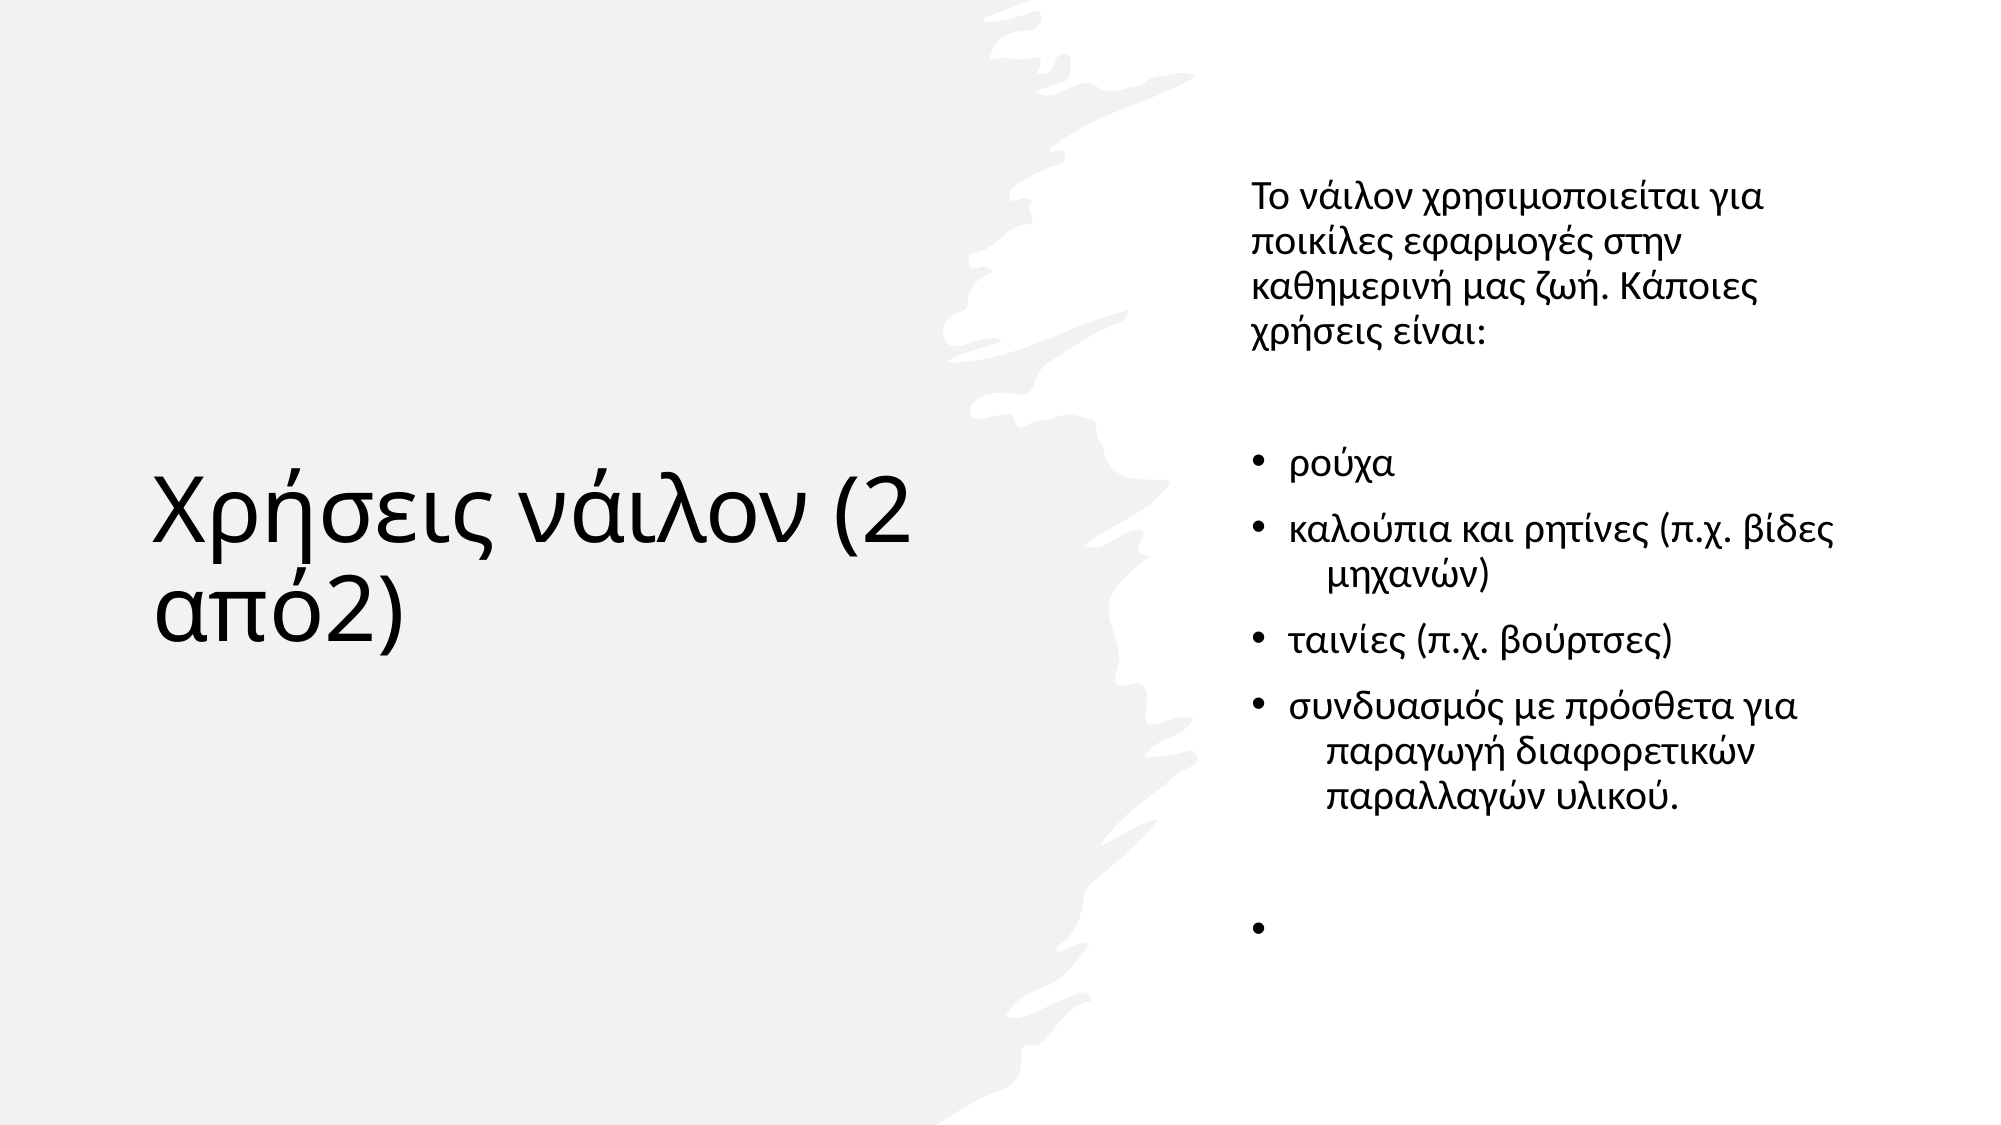

Το νάιλον χρησιμοποιείται για ποικίλες εφαρμογές στην καθημερινή μας ζωή. Κάποιες χρήσεις είναι:
ρούχα
καλούπια και ρητίνες (π.χ. βίδες μηχανών)
ταινίες (π.χ. βούρτσες)
συνδυασμός με πρόσθετα για παραγωγή διαφορετικών παραλλαγών υλικού.
# Χρήσεις νάιλον (2 από2)